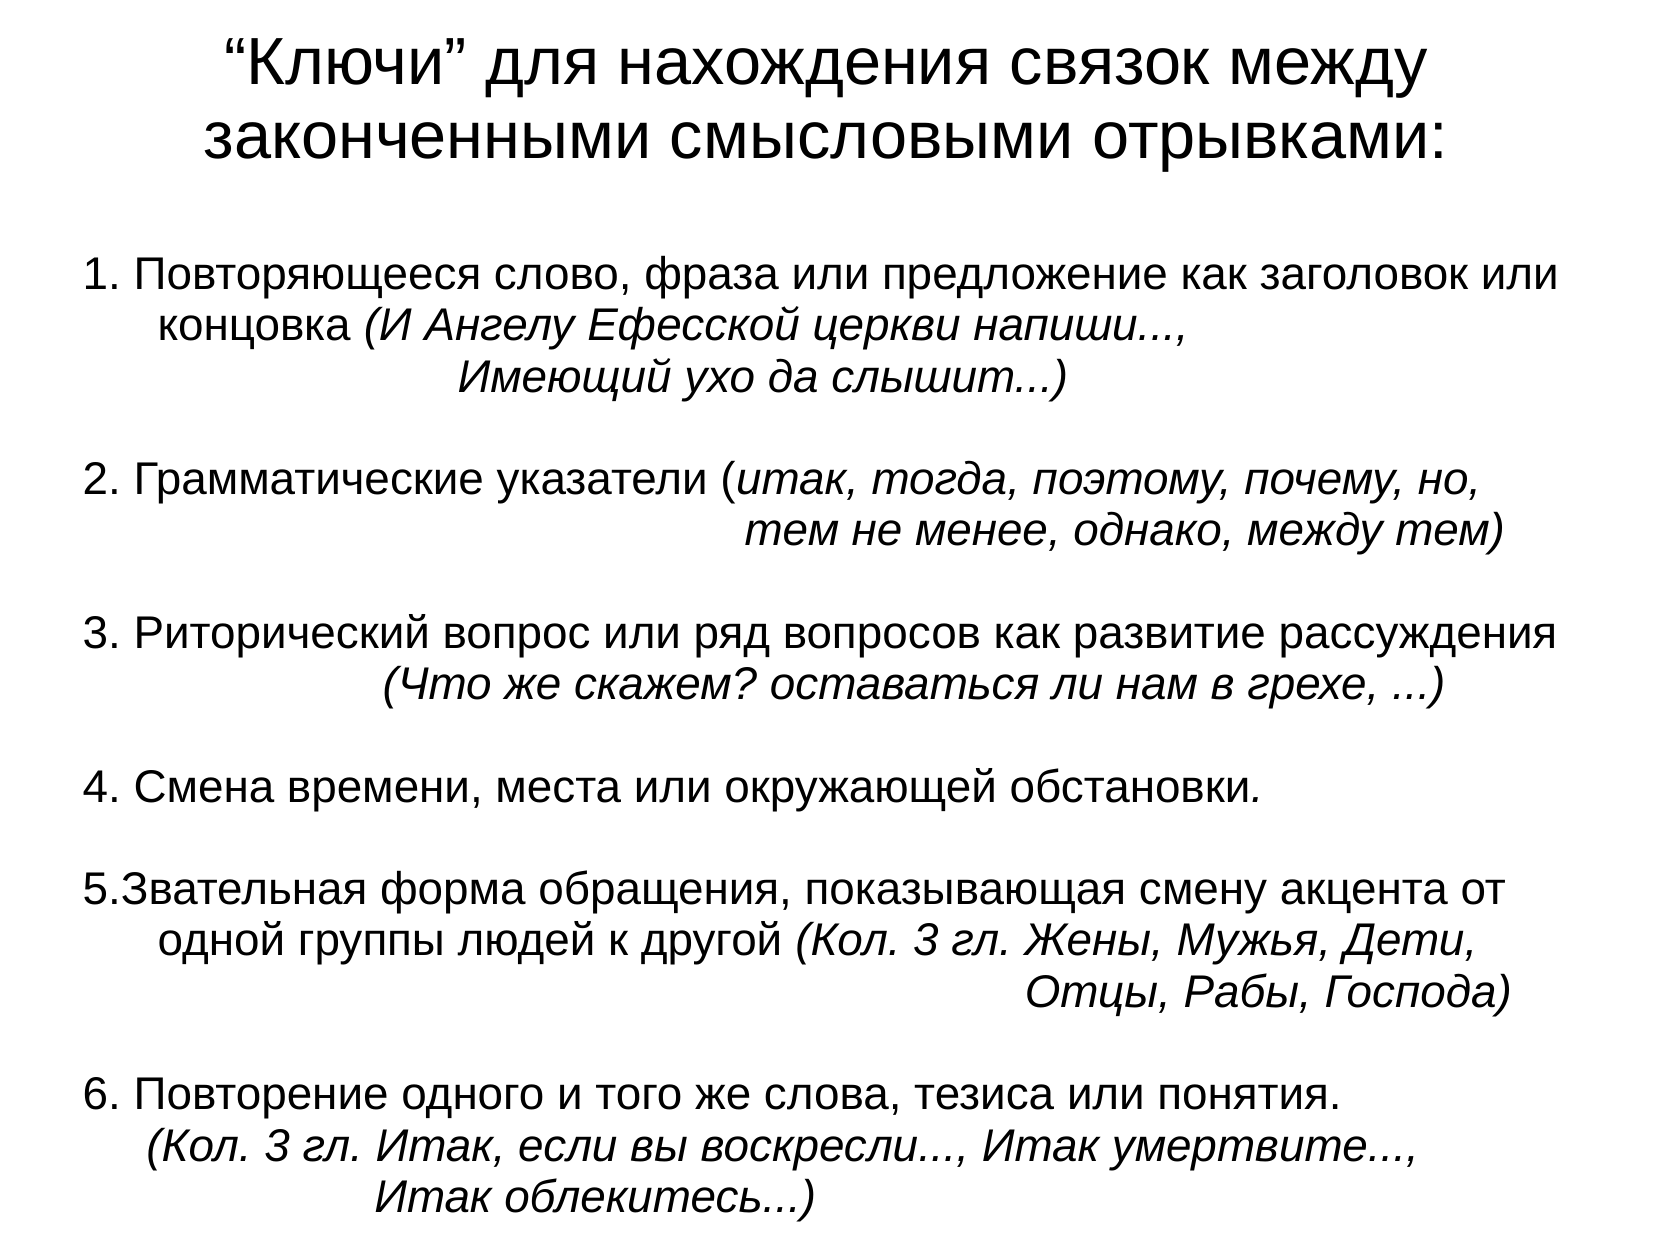

# “Ключи” для нахождения связок между законченными смысловыми отрывками:
1. Повторяющееся слово, фраза или предложение как заголовок или 	концовка (И Ангелу Ефесской церкви напиши...,
 			Имеющий ухо да слышит...)
2. Грамматические указатели (итак, тогда, поэтому, почему, но, тем не менее, однако, между тем)
3. Риторический вопрос или ряд вопросов как развитие рассуждения
				(Что же скажем? оставаться ли нам в грехе, ...)
4. Смена времени, места или окружающей обстановки.
5.Звательная форма обращения, показывающая смену акцента от 	одной группы людей к другой (Кол. 3 гл. Жены, Мужья, Дети, Отцы, Рабы, Господа)
6. Повторение одного и того же слова, тезиса или понятия.
 (Кол. 3 гл. Итак, если вы воскресли..., Итак умертвите...,
	 Итак облекитесь...)